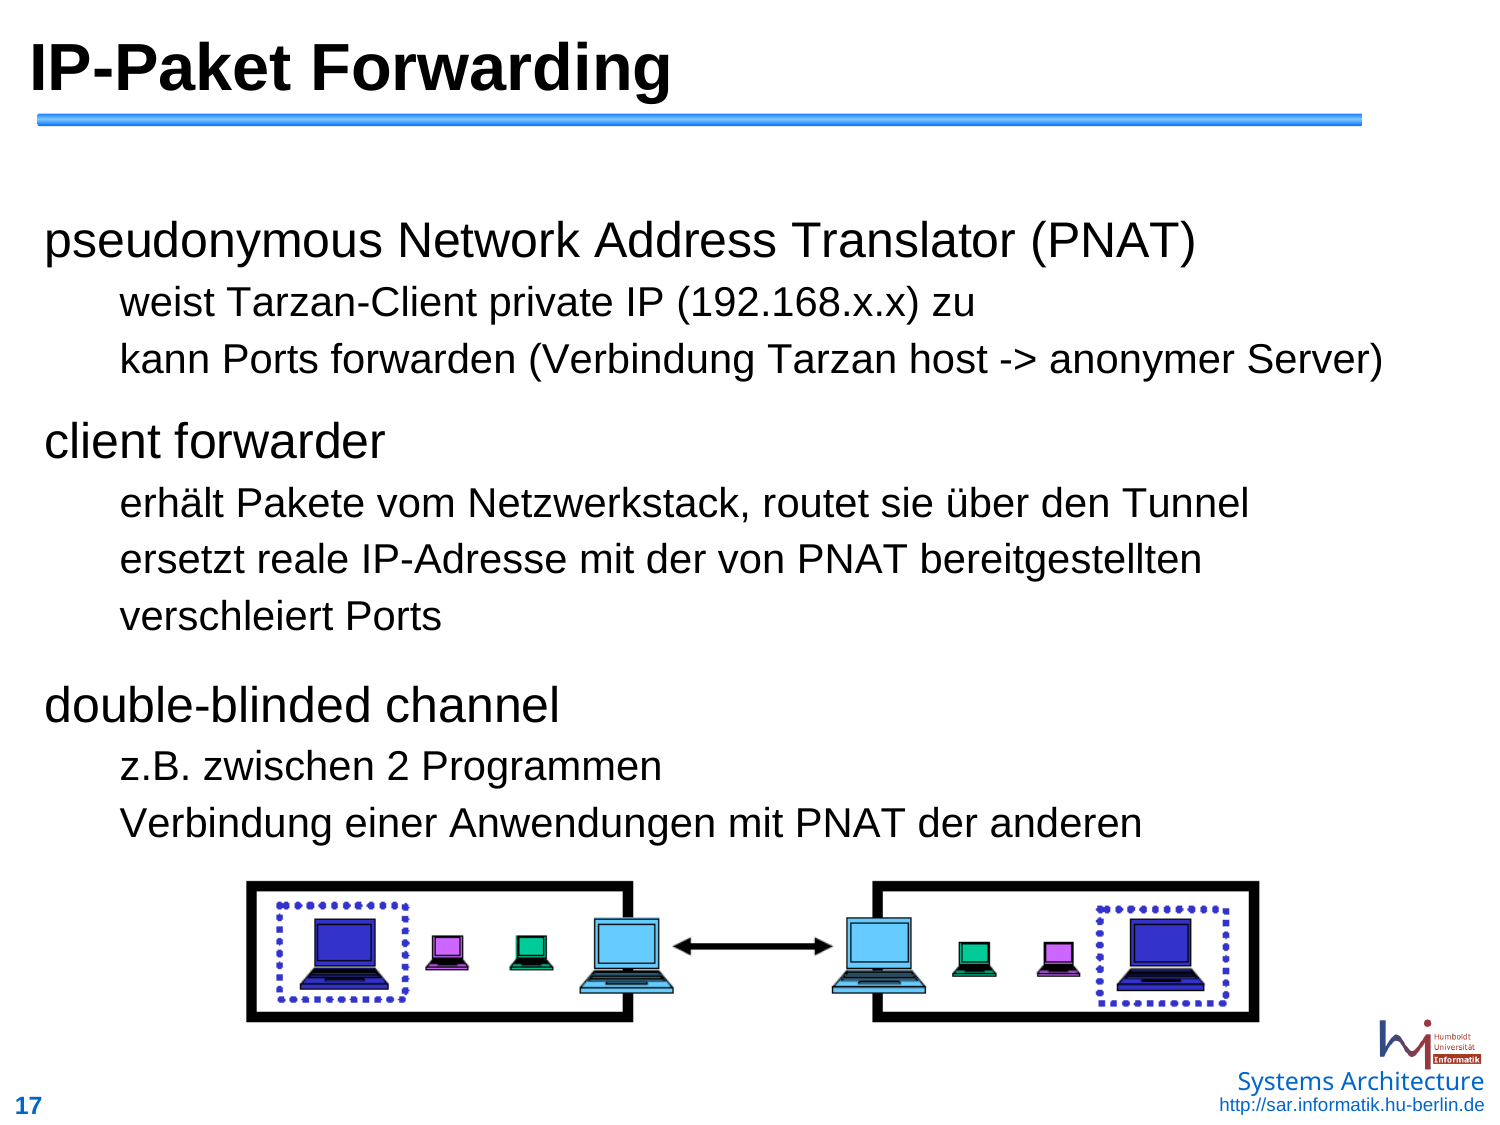

# IP-Paket Forwarding
pseudonymous Network Address Translator (PNAT)
weist Tarzan-Client private IP (192.168.x.x) zu
kann Ports forwarden (Verbindung Tarzan host -> anonymer Server)
client forwarder
erhält Pakete vom Netzwerkstack, routet sie über den Tunnel
ersetzt reale IP-Adresse mit der von PNAT bereitgestellten
verschleiert Ports
double-blinded channel
z.B. zwischen 2 Programmen
Verbindung einer Anwendungen mit PNAT der anderen